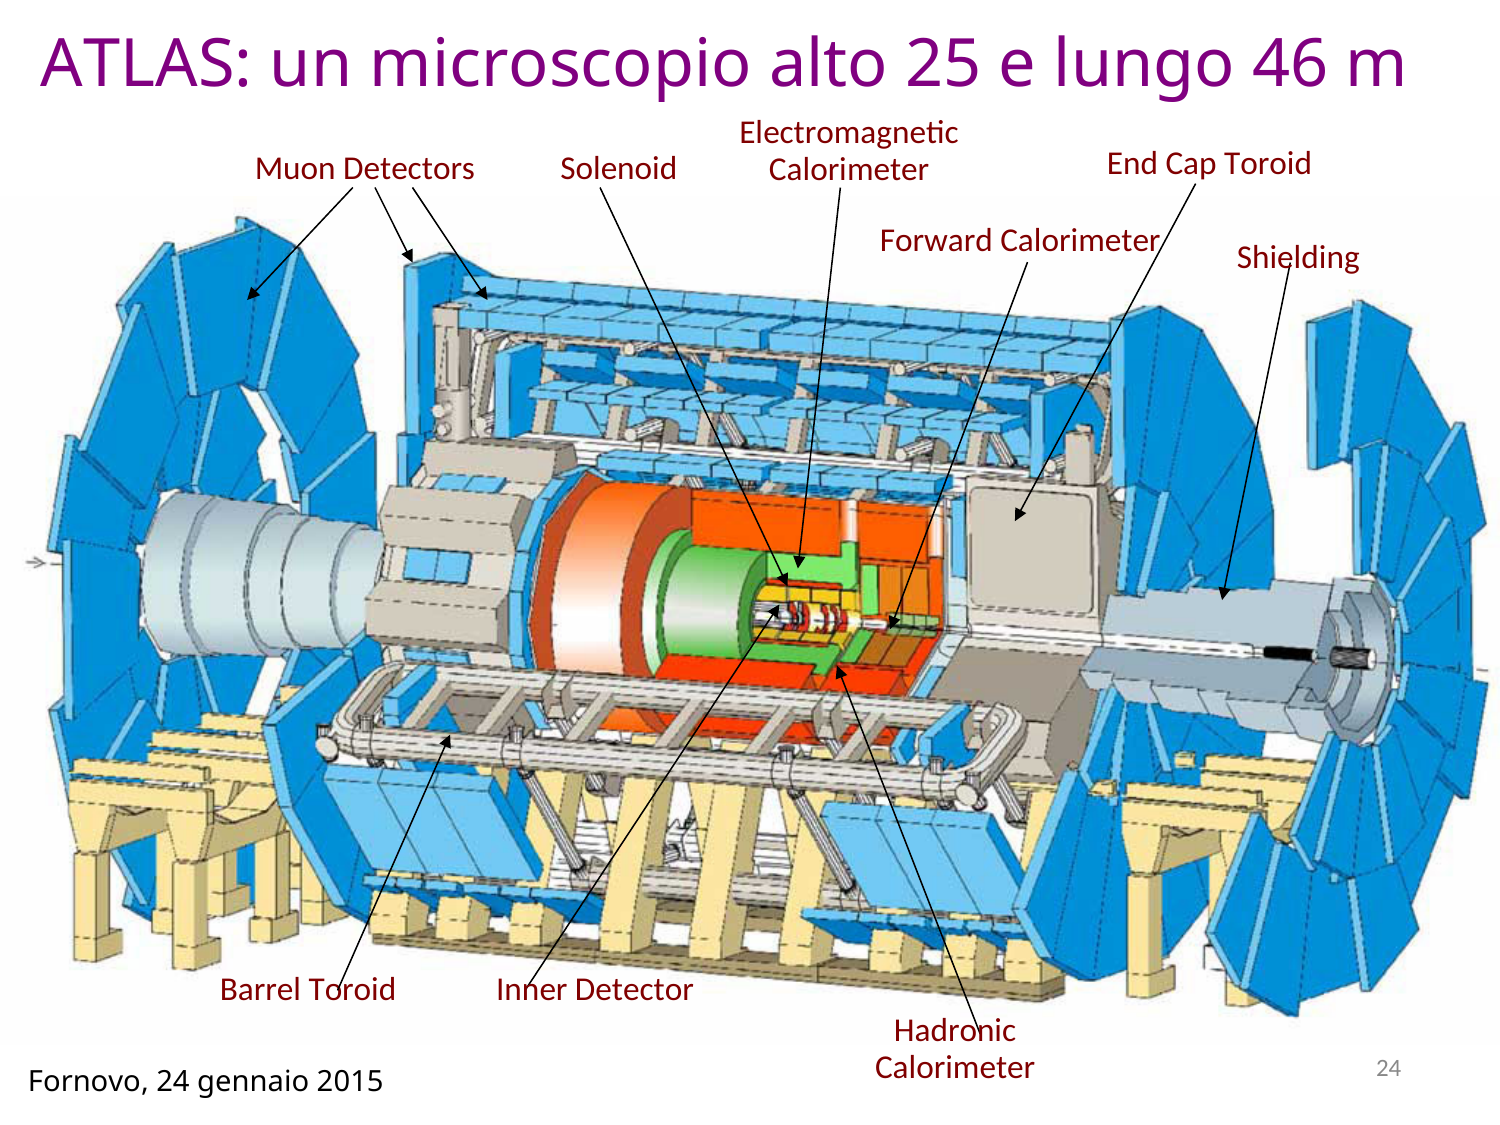

ATLAS: un microscopio alto 25 e lungo 46 m
Electromagnetic Calorimeter
End Cap Toroid
Muon Detectors
Solenoid
Forward Calorimeter
Shielding
Barrel Toroid
Inner Detector
Hadronic Calorimeter
24